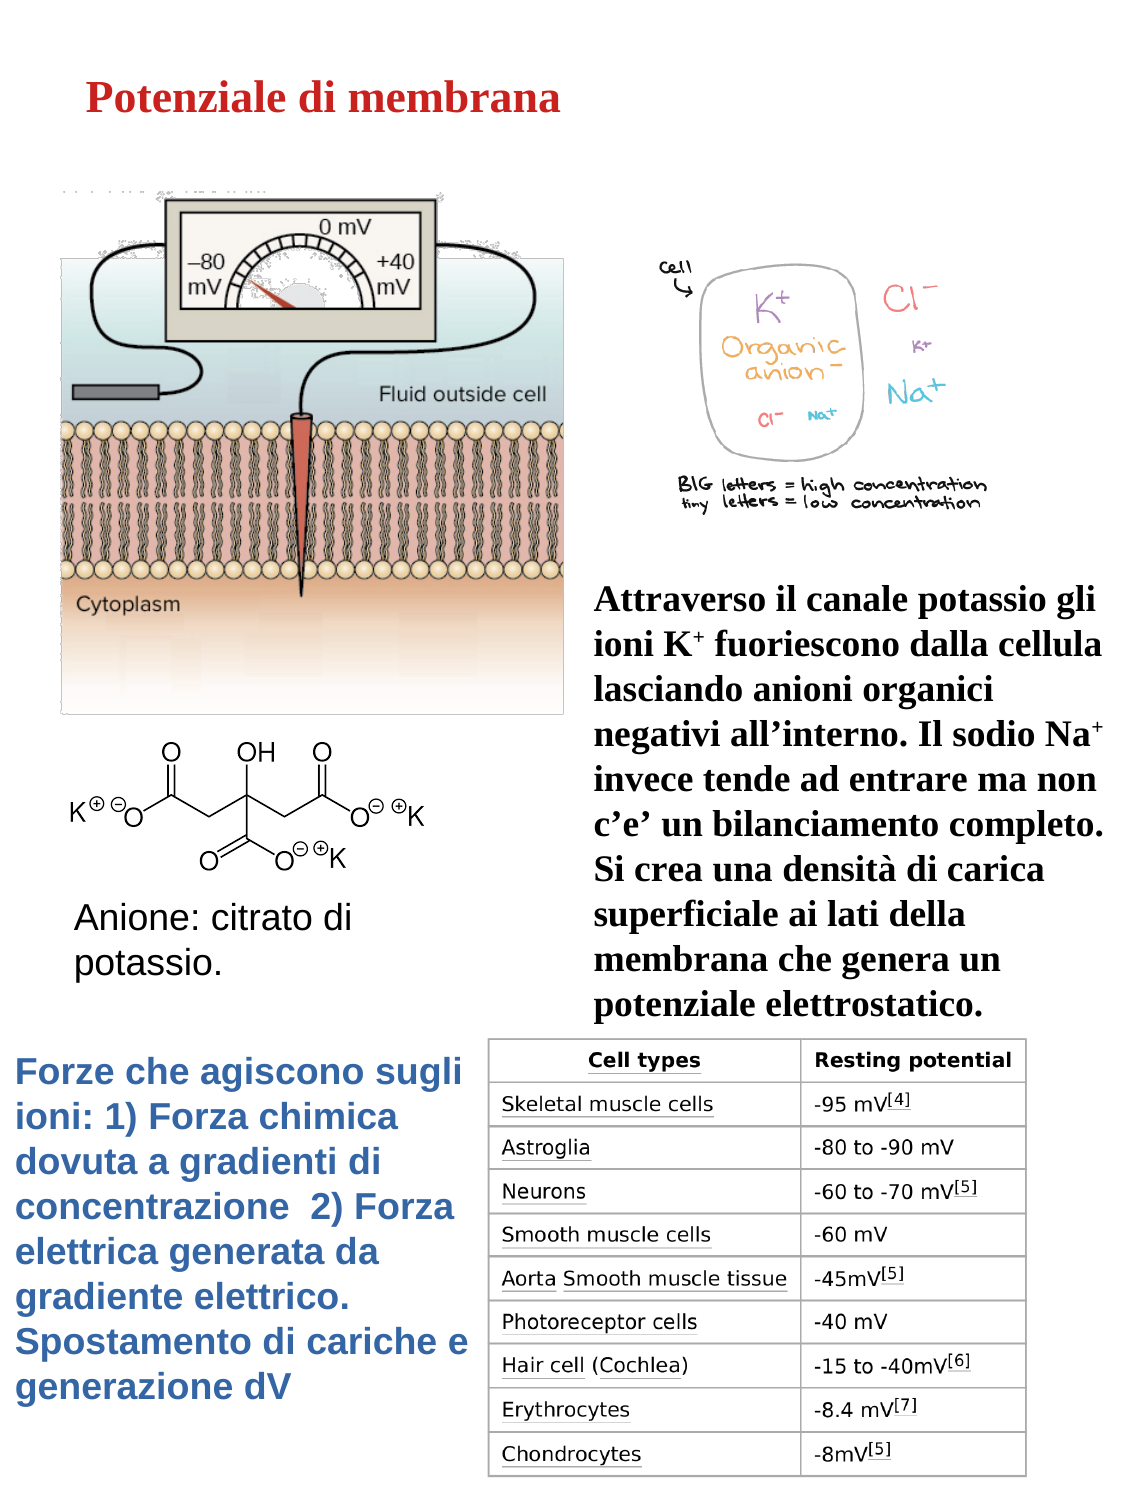

Potenziale di membrana
Attraverso il canale potassio gli ioni K+ fuoriescono dalla cellula lasciando anioni organici negativi all’interno. Il sodio Na+ invece tende ad entrare ma non c’e’ un bilanciamento completo. Si crea una densità di carica superficiale ai lati della membrana che genera un potenziale elettrostatico.
Anione: citrato di potassio.
Forze che agiscono sugli ioni: 1) Forza chimica dovuta a gradienti di concentrazione 2) Forza elettrica generata da gradiente elettrico. Spostamento di cariche e generazione dV
P13 Elettrostatica 2
8